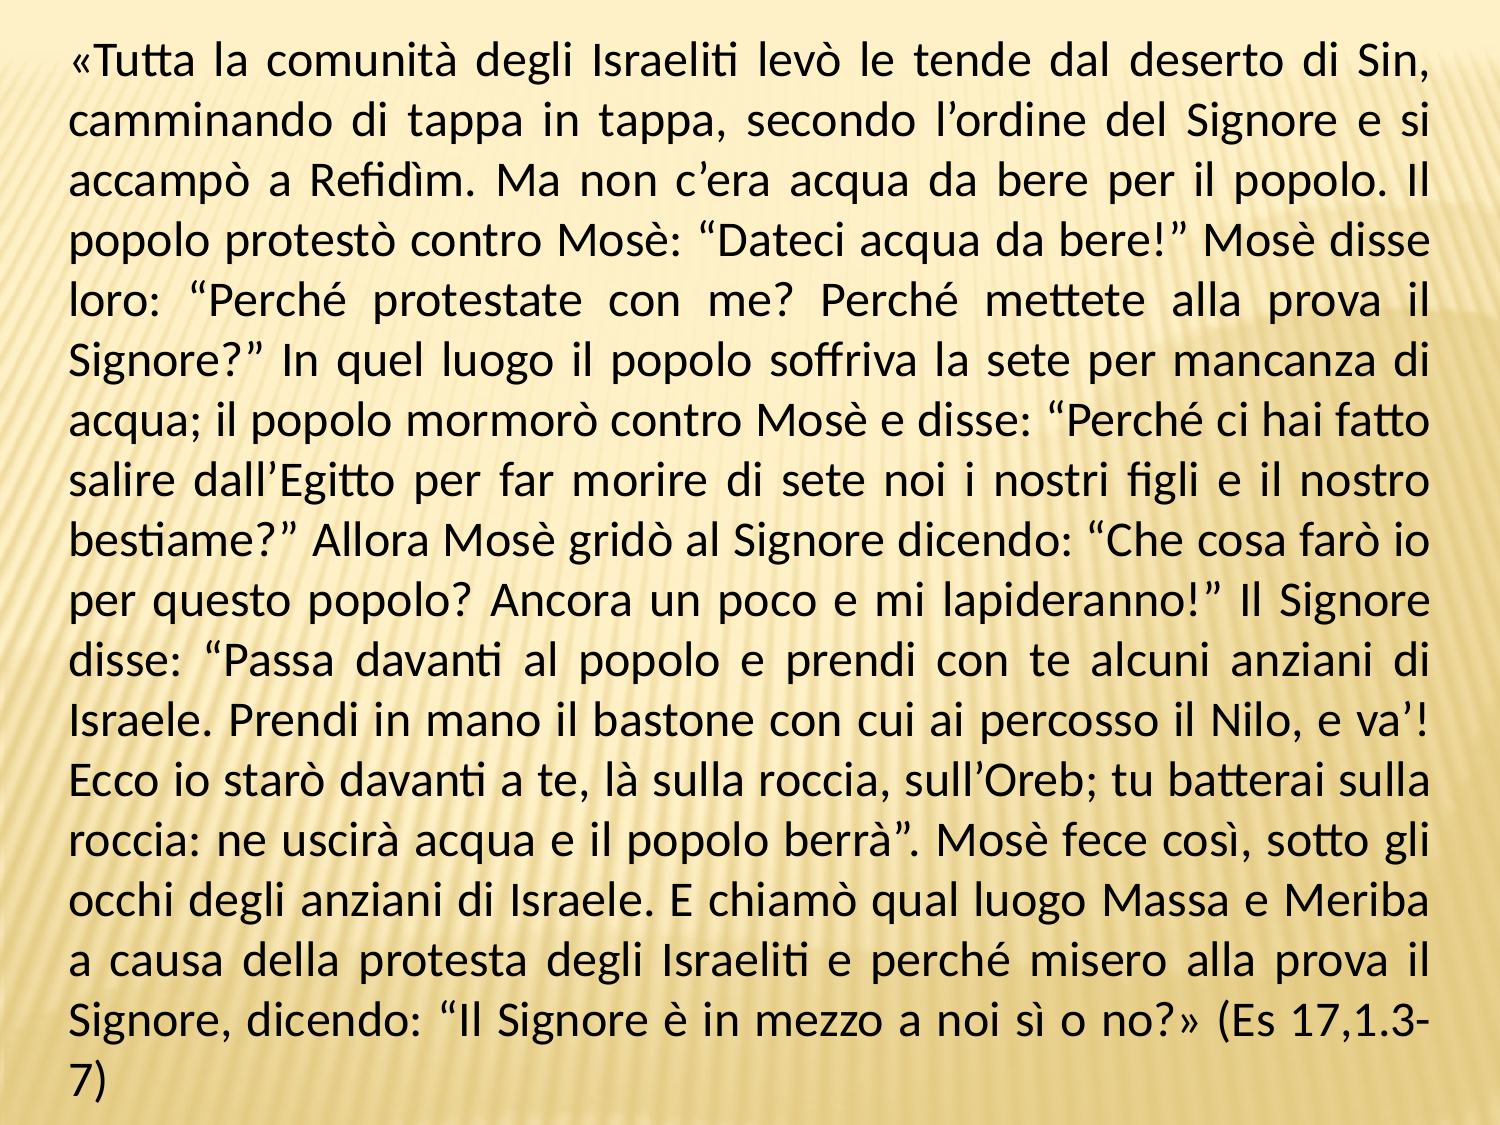

«Tutta la comunità degli Israeliti levò le tende dal deserto di Sin, camminando di tappa in tappa, secondo l’ordine del Signore e si accampò a Refidìm. Ma non c’era acqua da bere per il popolo. Il popolo protestò contro Mosè: “Dateci acqua da bere!” Mosè disse loro: “Perché protestate con me? Perché mettete alla prova il Signore?” In quel luogo il popolo soffriva la sete per mancanza di acqua; il popolo mormorò contro Mosè e disse: “Perché ci hai fatto salire dall’Egitto per far morire di sete noi i nostri figli e il nostro bestiame?” Allora Mosè gridò al Signore dicendo: “Che cosa farò io per questo popolo? Ancora un poco e mi lapideranno!” Il Signore disse: “Passa davanti al popolo e prendi con te alcuni anziani di Israele. Prendi in mano il bastone con cui ai percosso il Nilo, e va’! Ecco io starò davanti a te, là sulla roccia, sull’Oreb; tu batterai sulla roccia: ne uscirà acqua e il popolo berrà”. Mosè fece così, sotto gli occhi degli anziani di Israele. E chiamò qual luogo Massa e Meriba a causa della protesta degli Israeliti e perché misero alla prova il Signore, dicendo: “Il Signore è in mezzo a noi sì o no?» (Es 17,1.3-7)